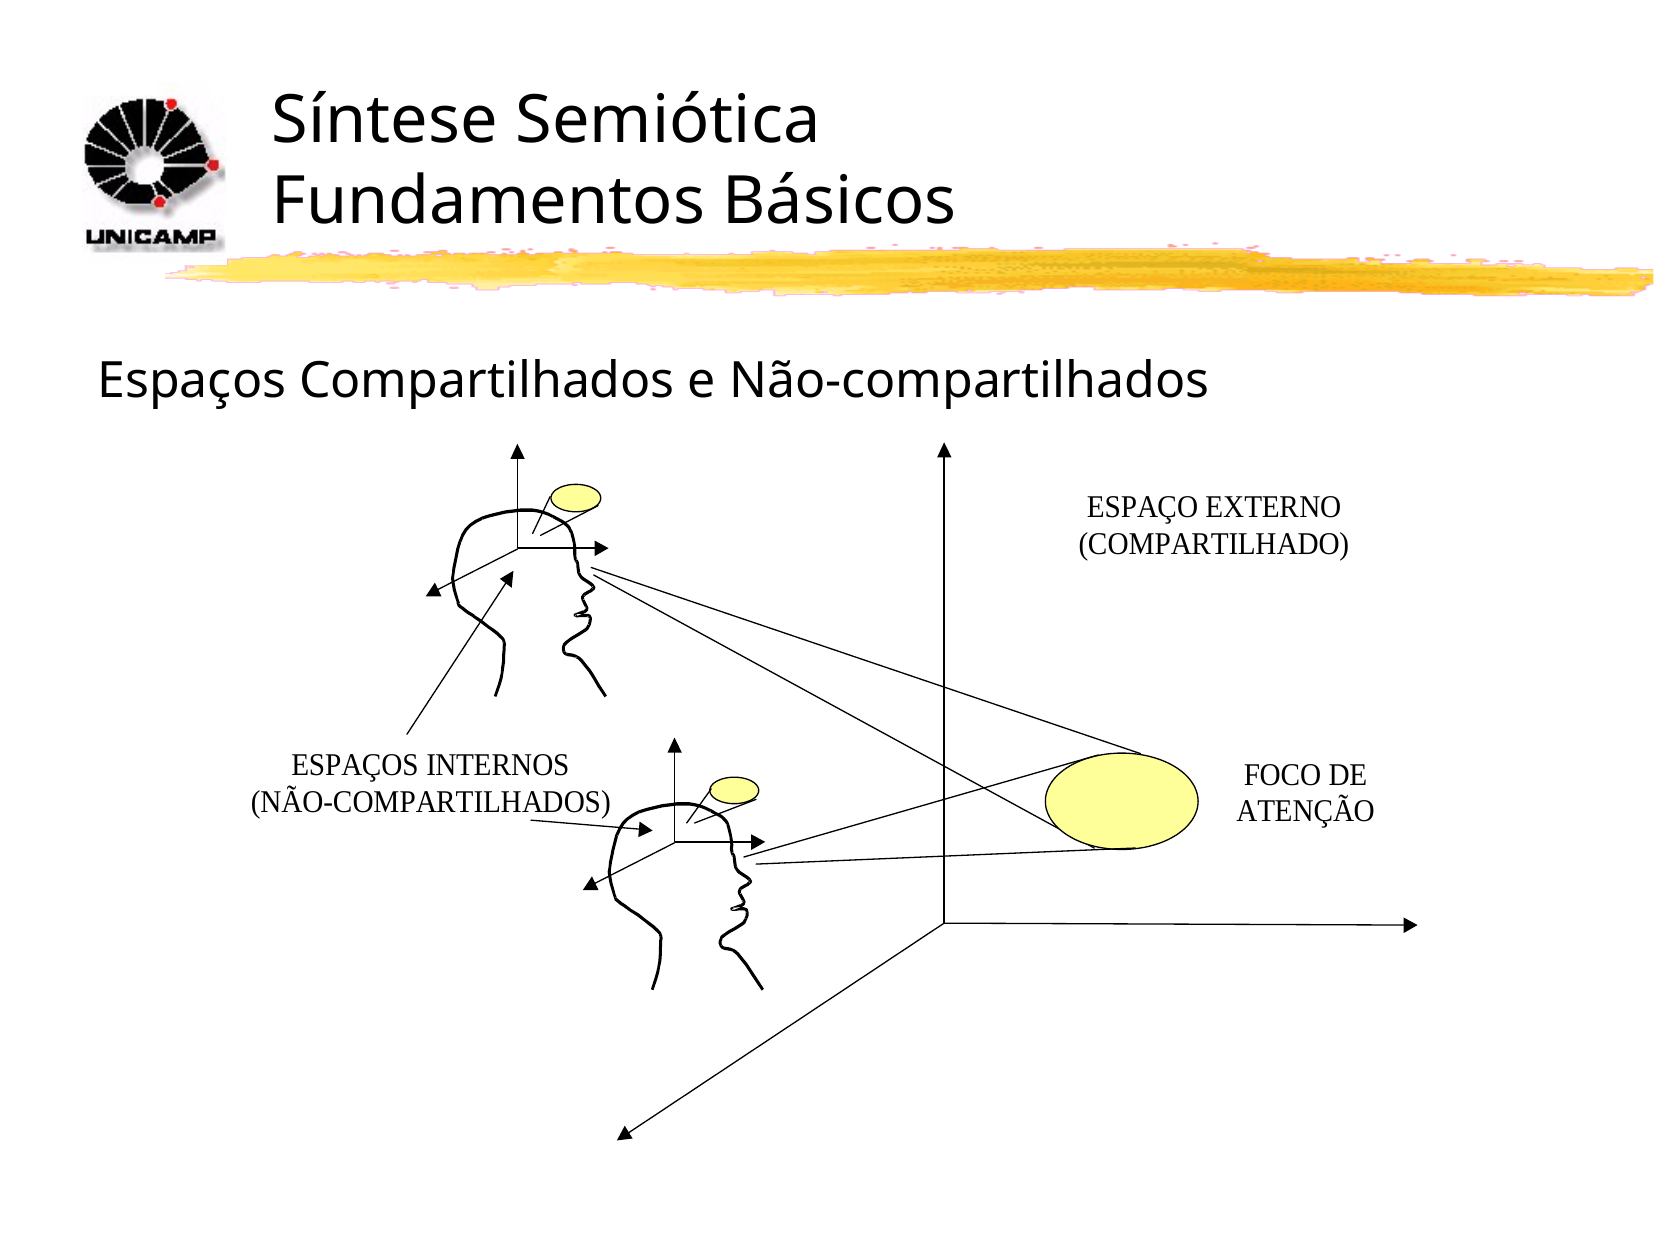

# Síntese Semiótica Fundamentos Básicos
Espaços Compartilhados e Não-compartilhados